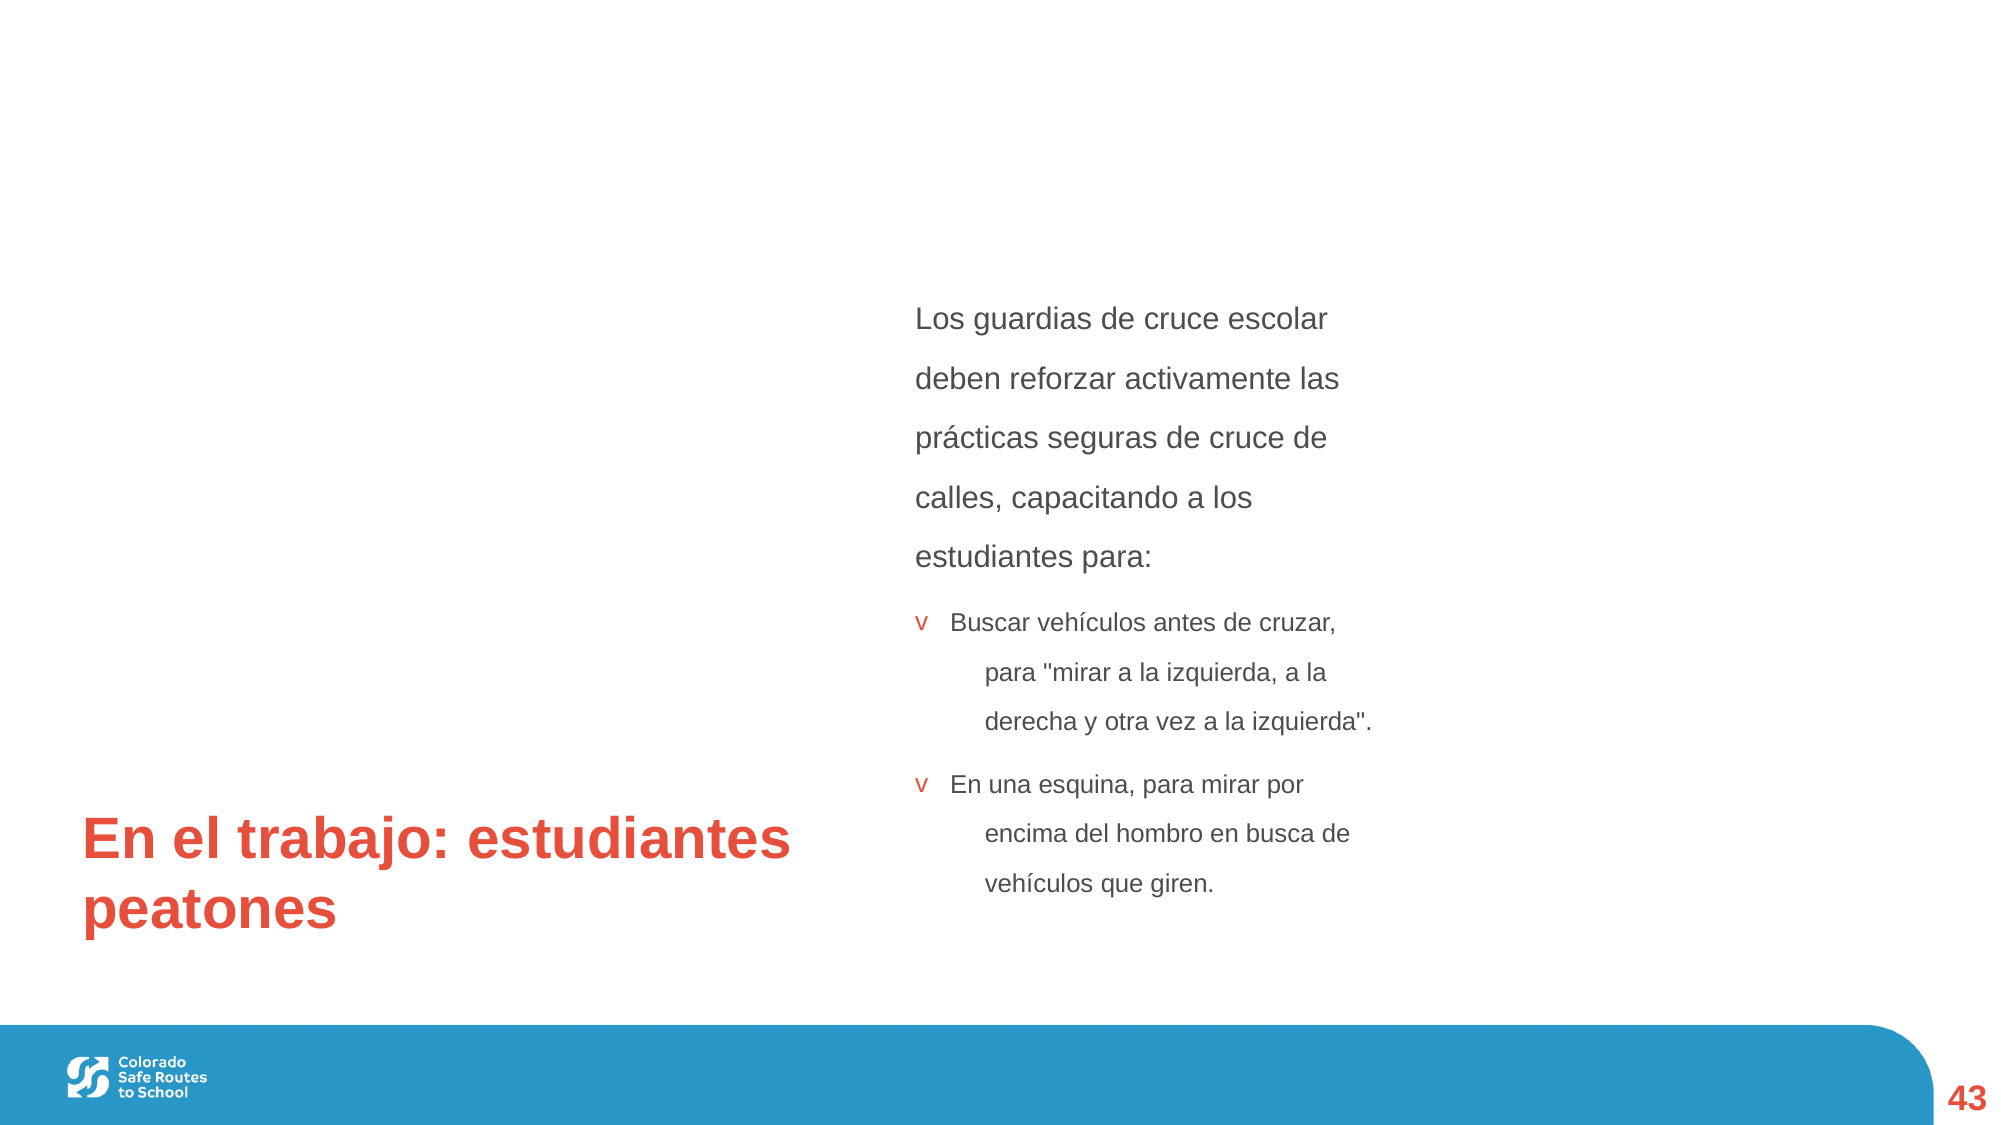

# En el trabajo: estudiantes peatones
Los guardias de cruce escolar deben reforzar activamente las prácticas seguras de cruce de calles, capacitando a los estudiantes para:
Buscar vehículos antes de cruzar, para "mirar a la izquierda, a la derecha y otra vez a la izquierda".
En una esquina, para mirar por encima del hombro en busca de vehículos que giren.
43